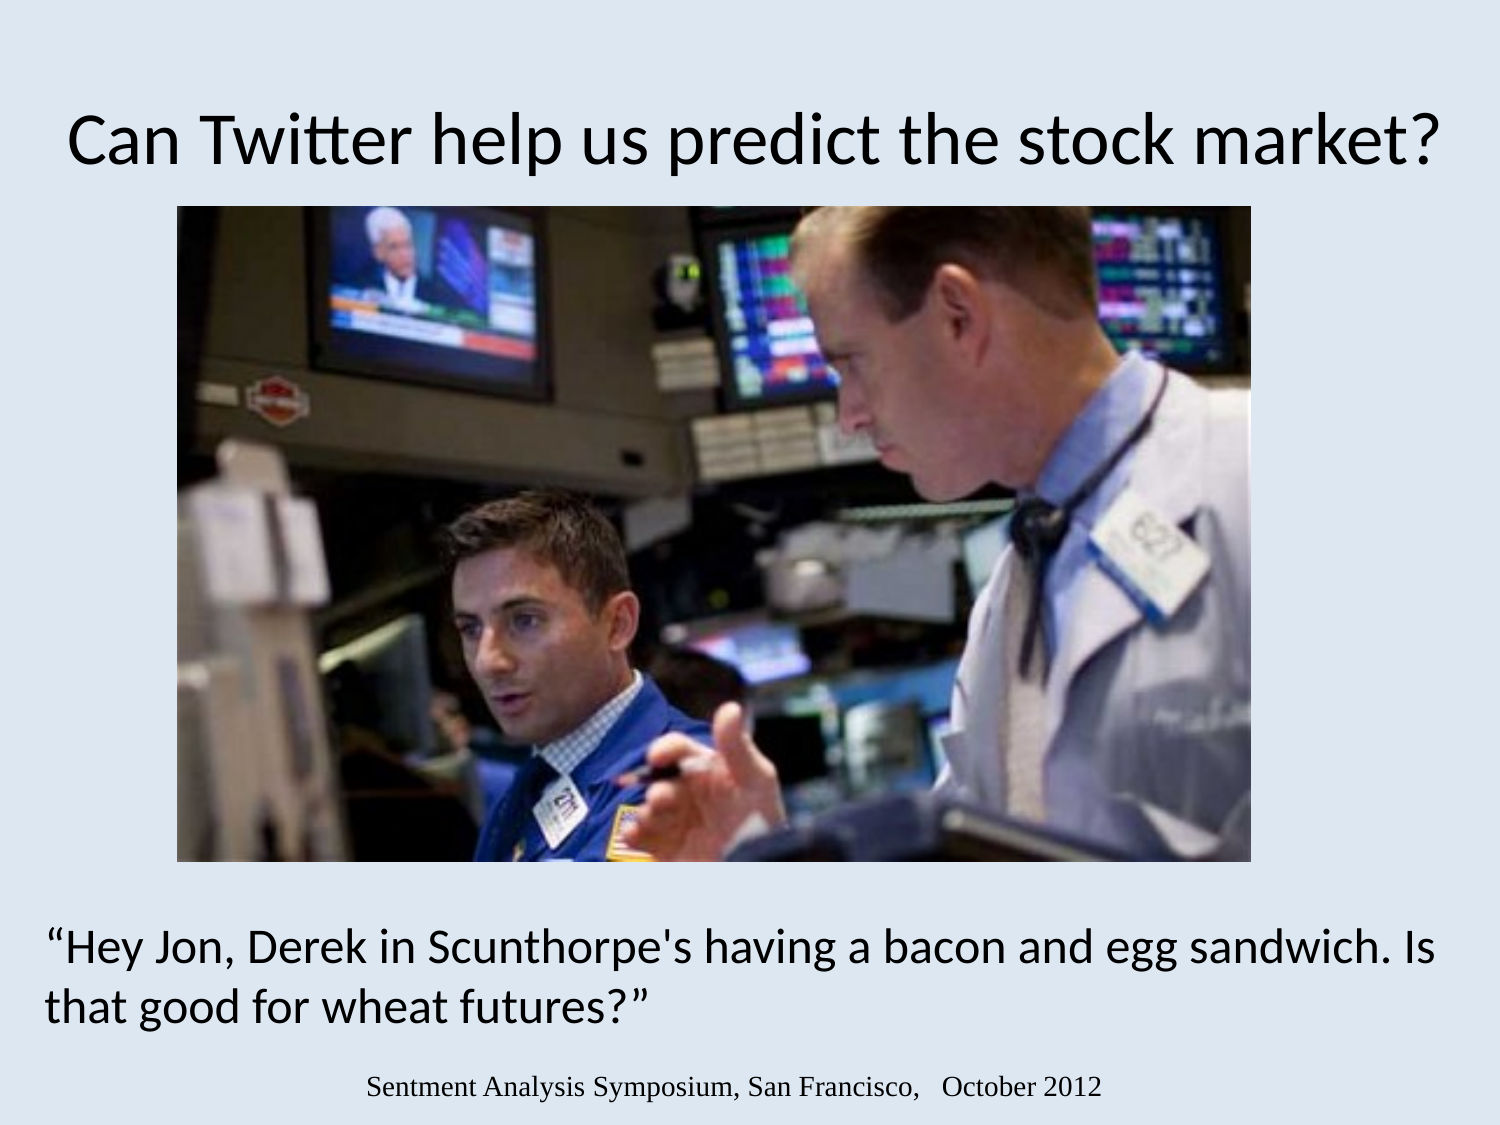

# Can Twitter help us predict the stock market?
“Hey Jon, Derek in Scunthorpe's having a bacon and egg sandwich. Is that good for wheat futures?”